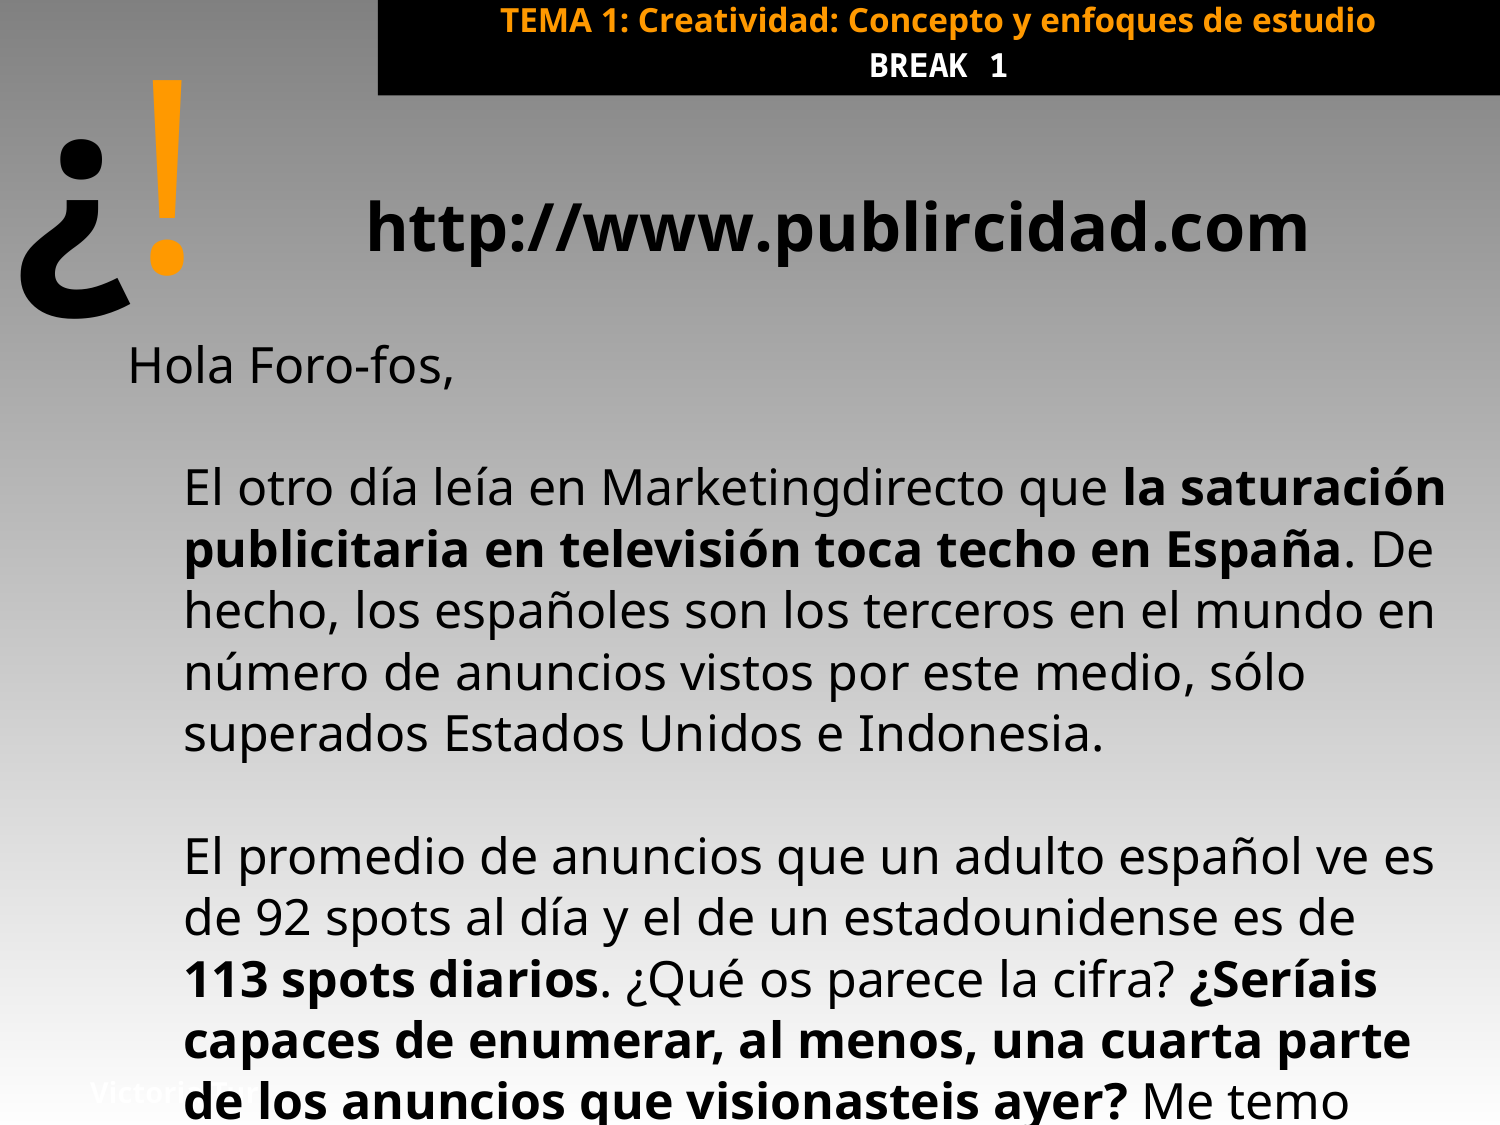

TEMA 1: Creatividad: Concepto y enfoques de estudio
BREAK 1
http://www.publircidad.com
# Hola Foro-fos, El otro día leía en Marketingdirecto que la saturación publicitaria en televisión toca techo en España. De hecho, los españoles son los terceros en el mundo en número de anuncios vistos por este medio, sólo superados Estados Unidos e Indonesia. El promedio de anuncios que un adulto español ve es de 92 spots al día y el de un estadounidense es de 113 spots diarios. ¿Qué os parece la cifra? ¿Seríais capaces de enumerar, al menos, una cuarta parte de los anuncios que visionasteis ayer? Me temo que no...